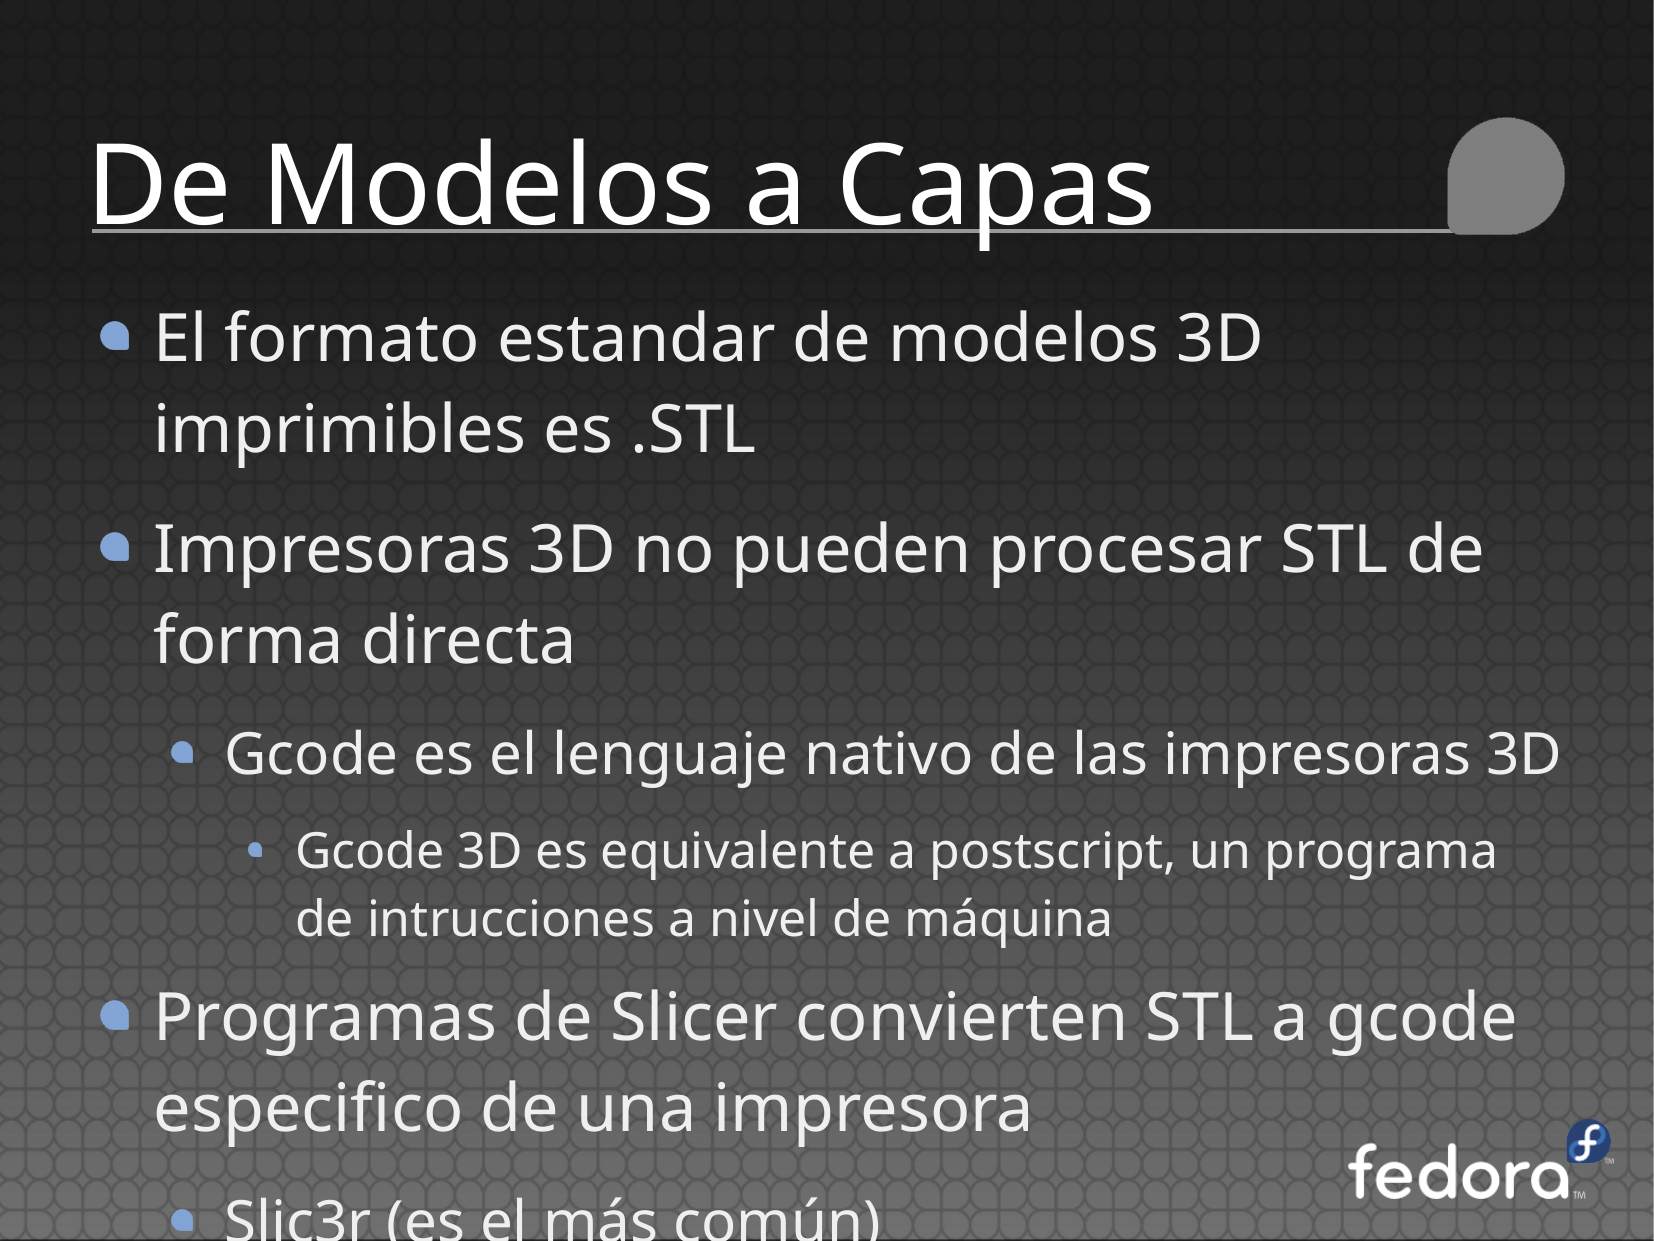

# De Modelos a Capas
El formato estandar de modelos 3D imprimibles es .STL
Impresoras 3D no pueden procesar STL de forma directa
Gcode es el lenguaje nativo de las impresoras 3D
Gcode 3D es equivalente a postscript, un programa de intrucciones a nivel de máquina
Programas de Slicer convierten STL a gcode especifico de una impresora
Slic3r (es el más común)